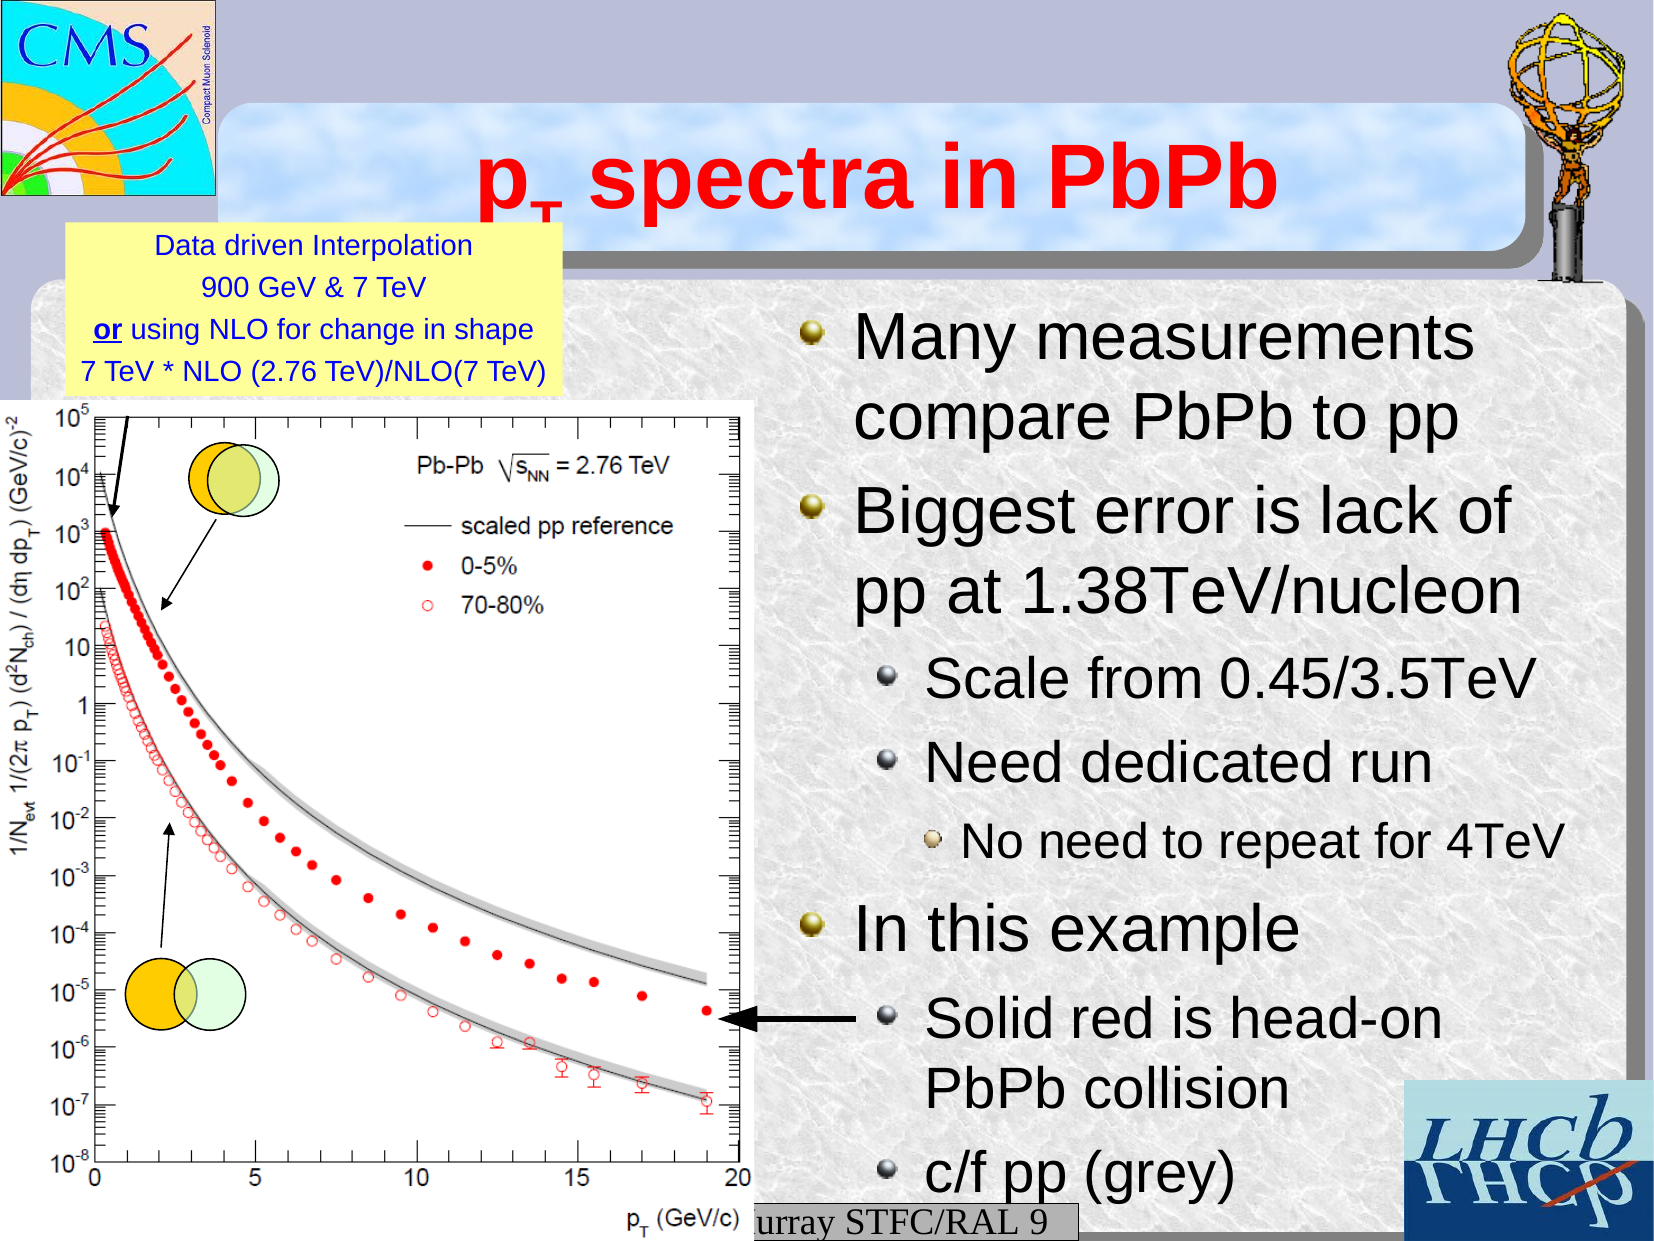

# pT spectra in PbPb
Data driven Interpolation
900 GeV & 7 TeV
or using NLO for change in shape
7 TeV * NLO (2.76 TeV)/NLO(7 TeV)
Many measurements compare PbPb to pp
Biggest error is lack of pp at 1.38TeV/nucleon
Scale from 0.45/3.5TeV
Need dedicated run
No need to repeat for 4TeV
In this example
Solid red is head-on PbPb collision
c/f pp (grey)